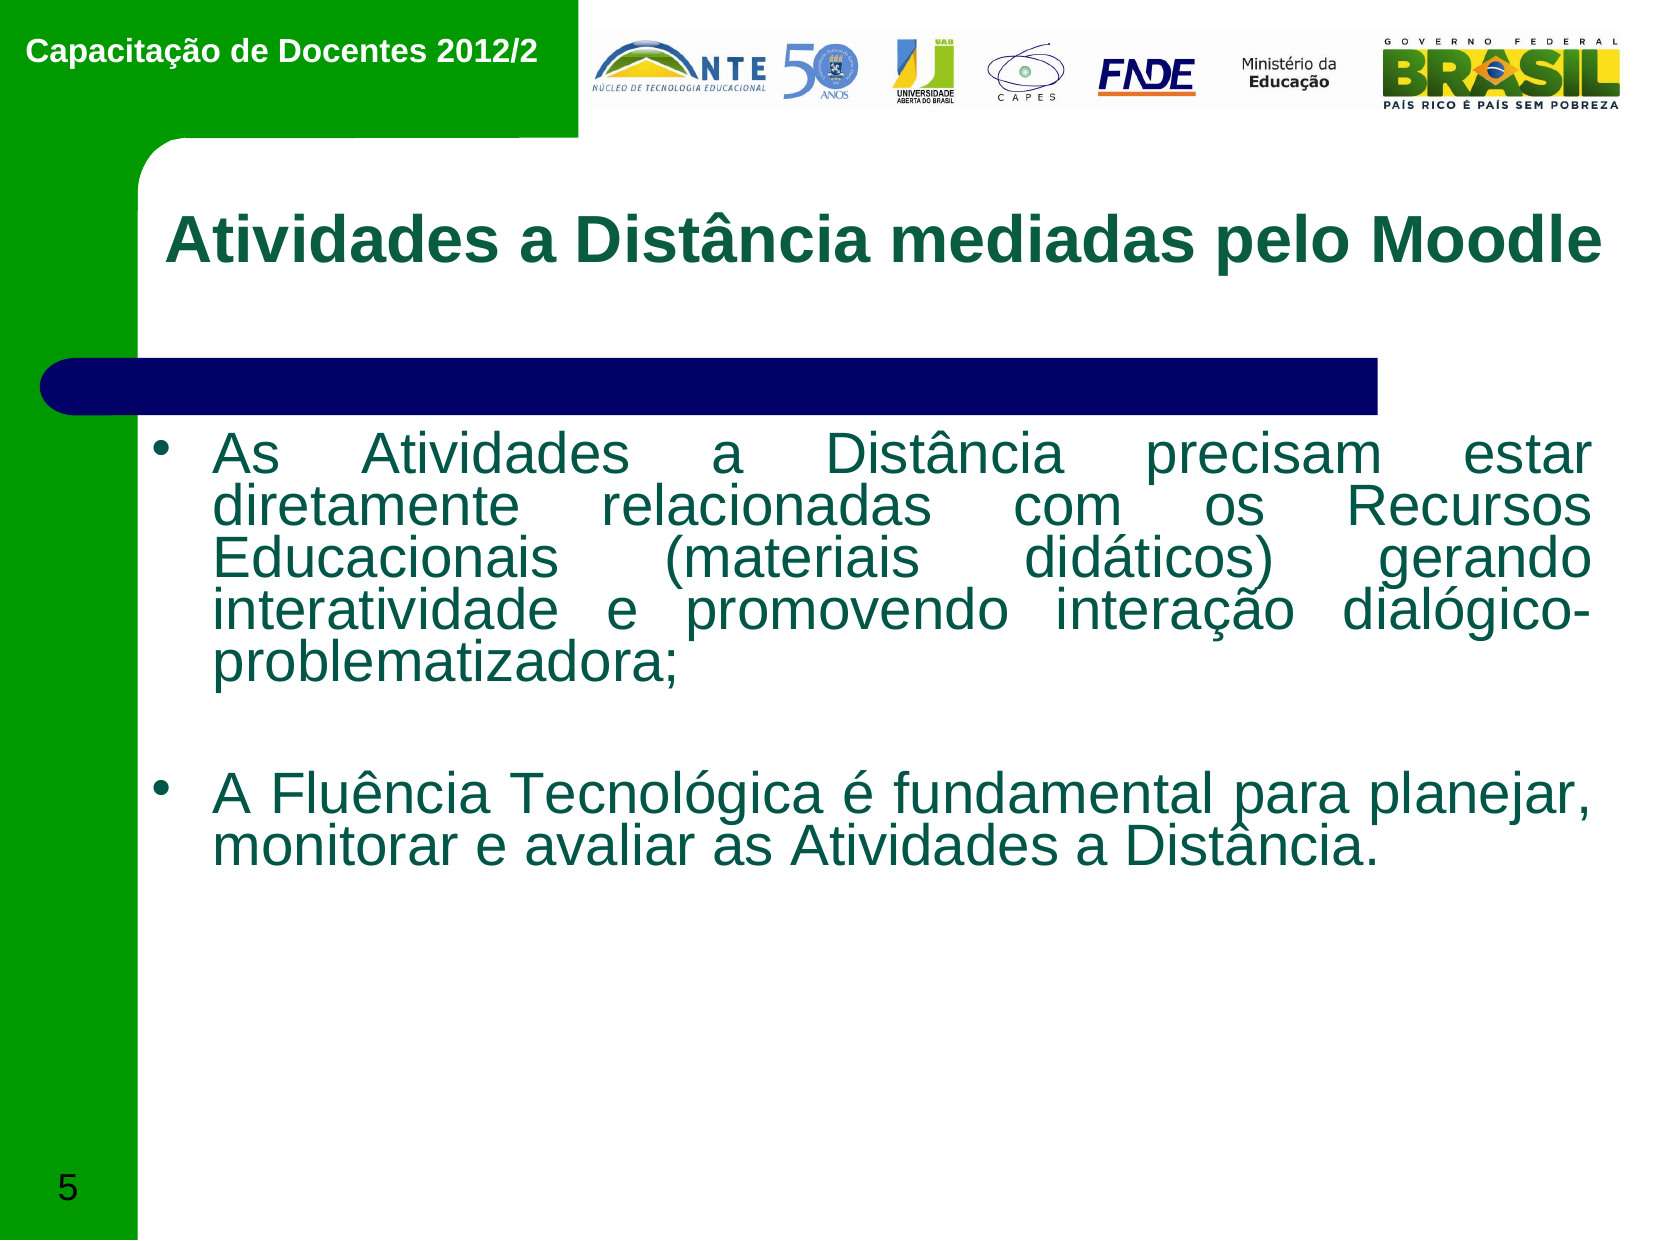

# Atividades a Distância mediadas pelo Moodle
As Atividades a Distância precisam estar diretamente relacionadas com os Recursos Educacionais (materiais didáticos) gerando interatividade e promovendo interação dialógico-problematizadora;
A Fluência Tecnológica é fundamental para planejar, monitorar e avaliar as Atividades a Distância.